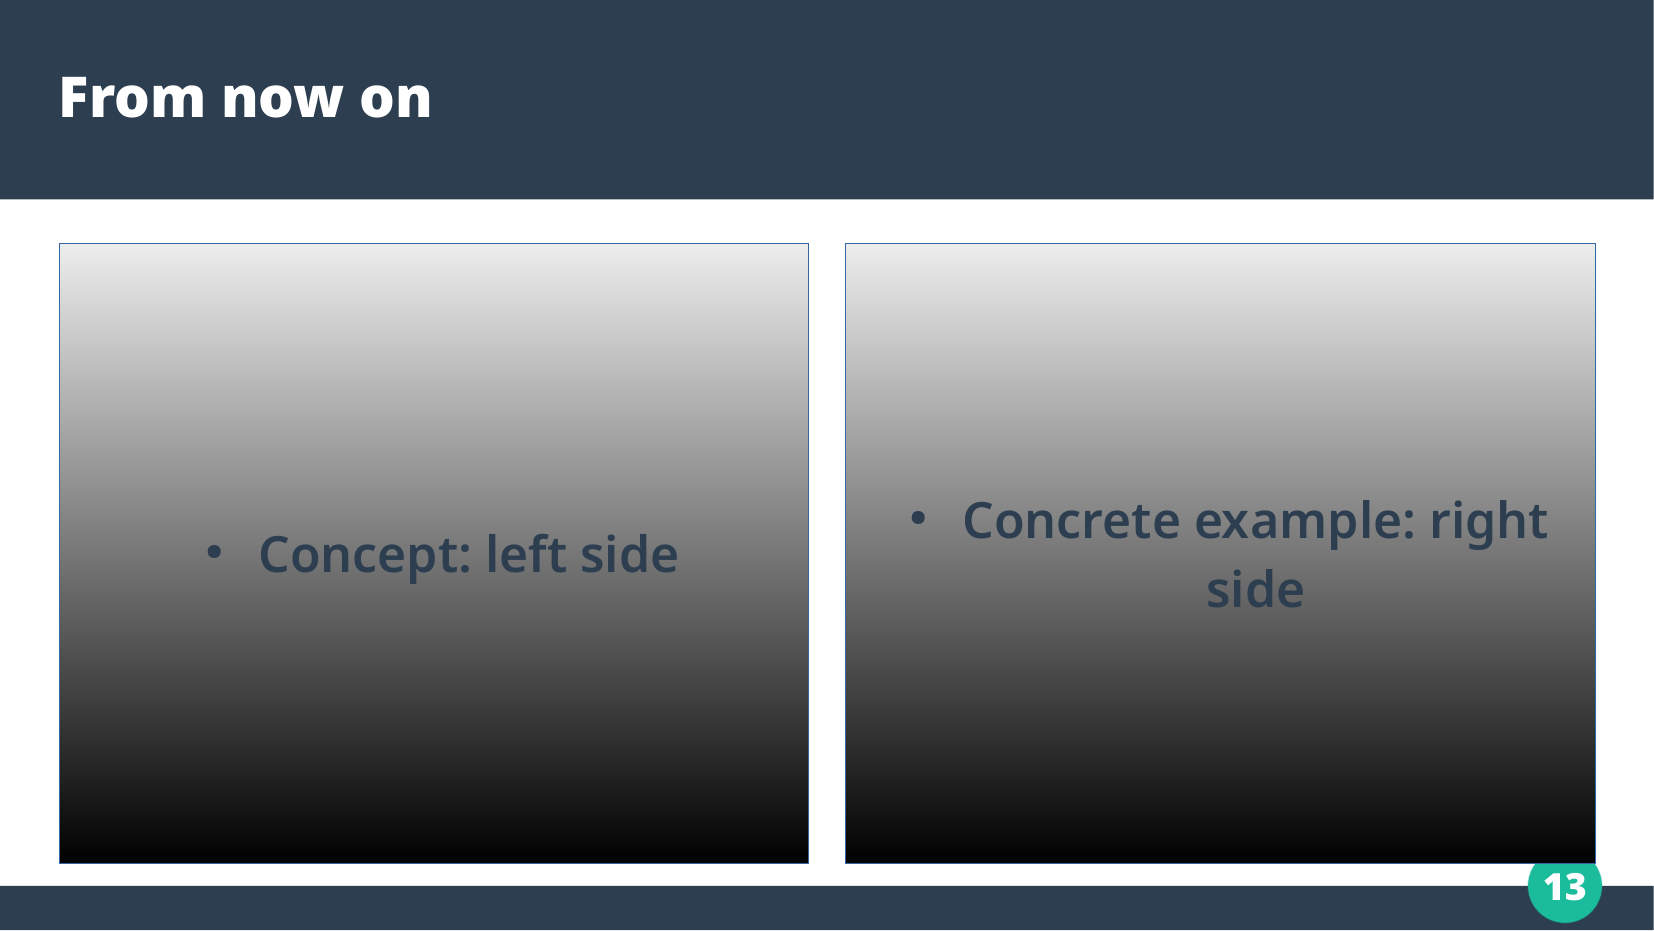

# From now on
Concept: left side
Concrete example: right side